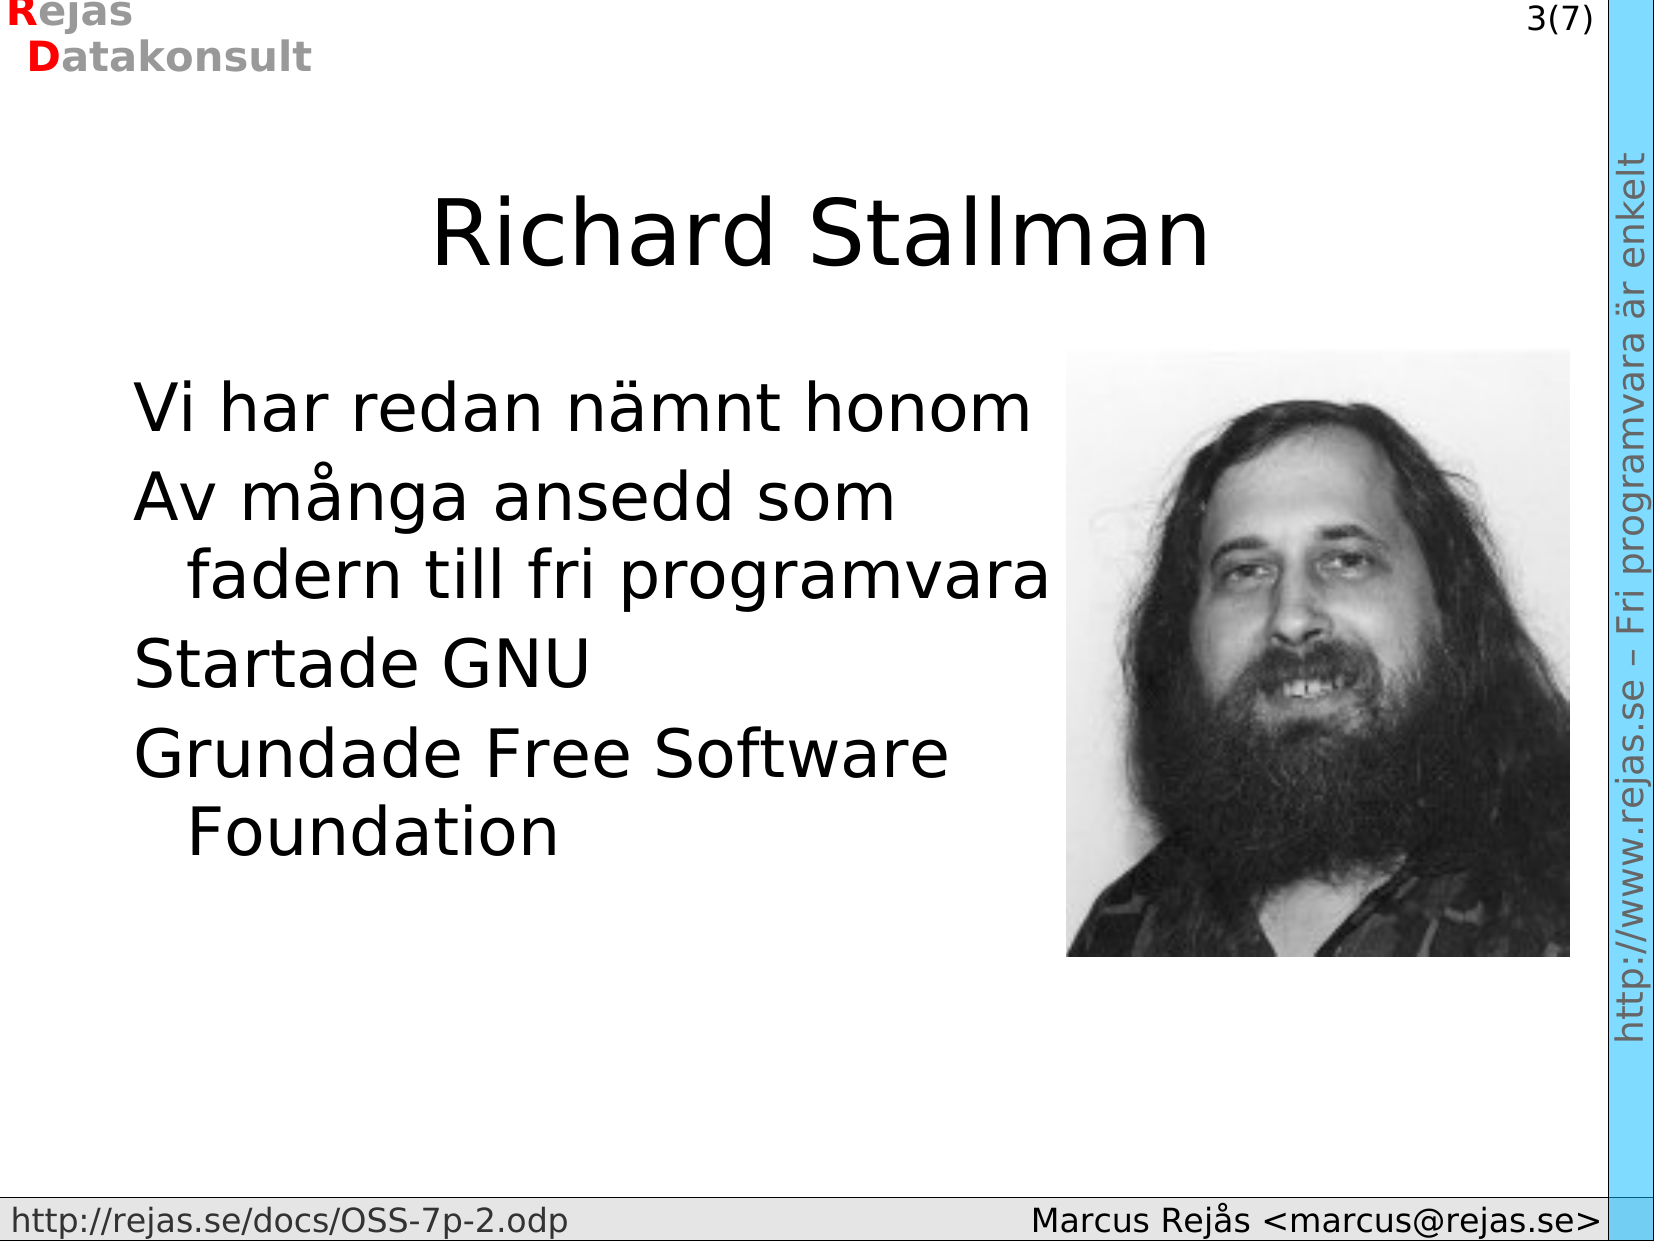

# Richard Stallman
Vi har redan nämnt honom
Av många ansedd som fadern till fri programvara
Startade GNU
Grundade Free Software Foundation